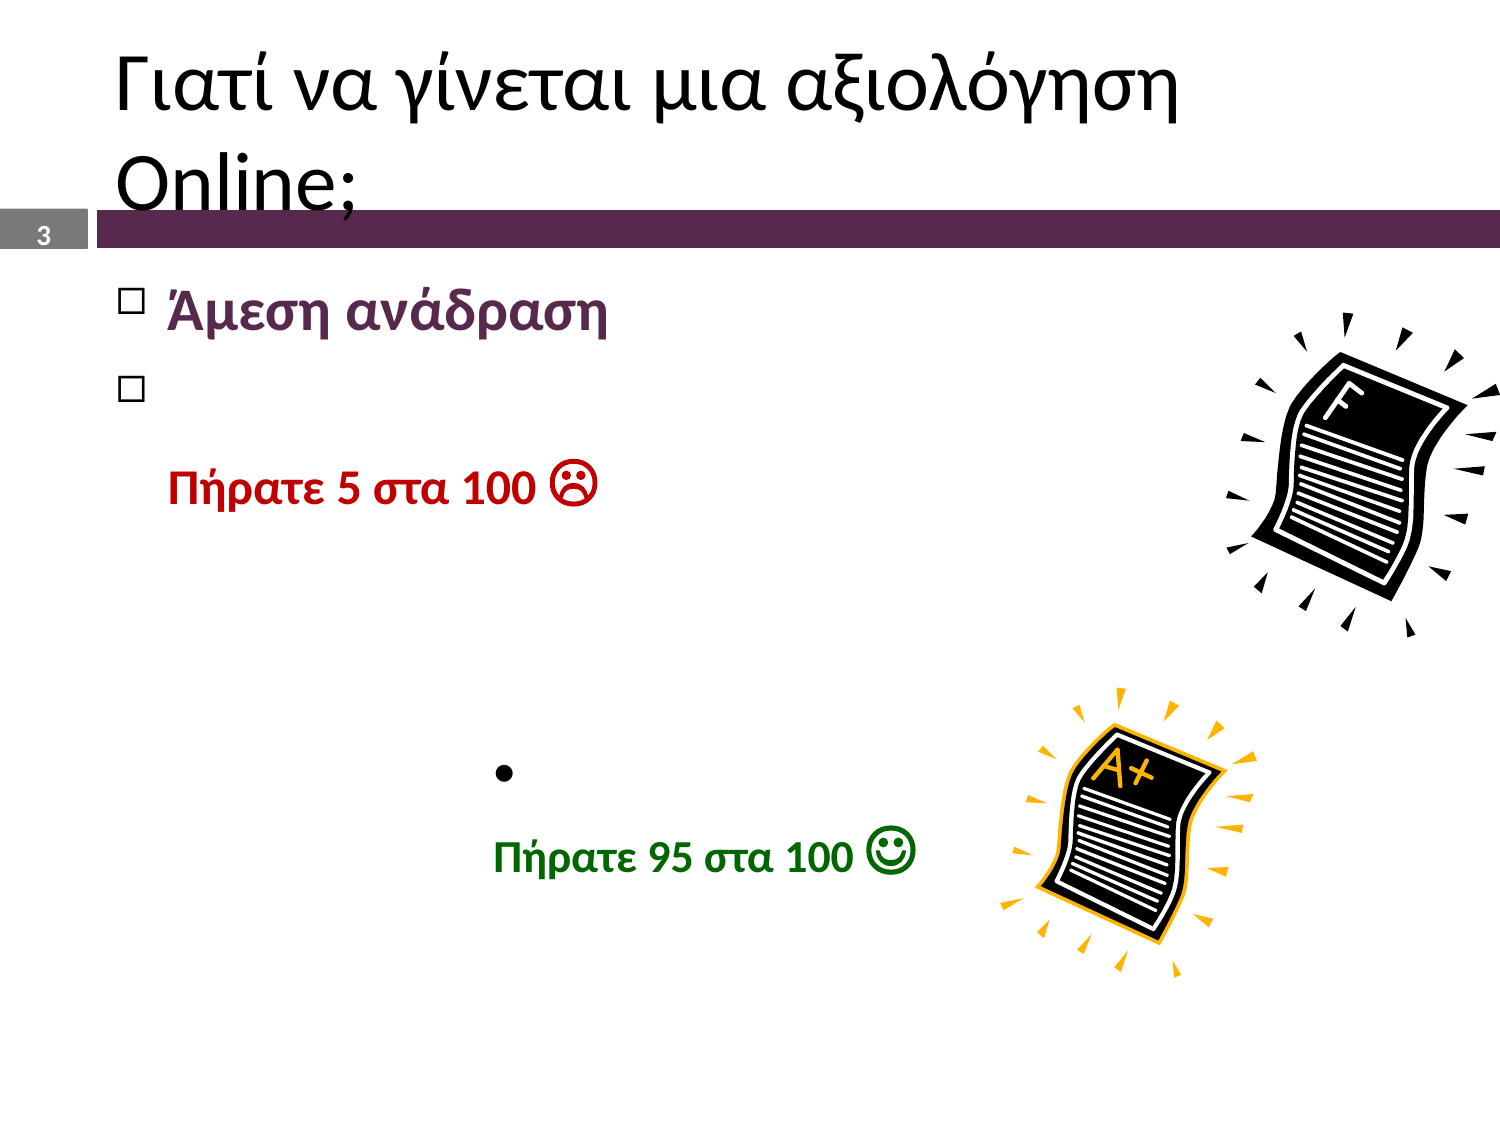

# Γιατί να γίνεται μια αξιολόγηση Online;
Άμεση ανάδραση
Πήρατε 5 στα 100 
Πήρατε 95 στα 100 